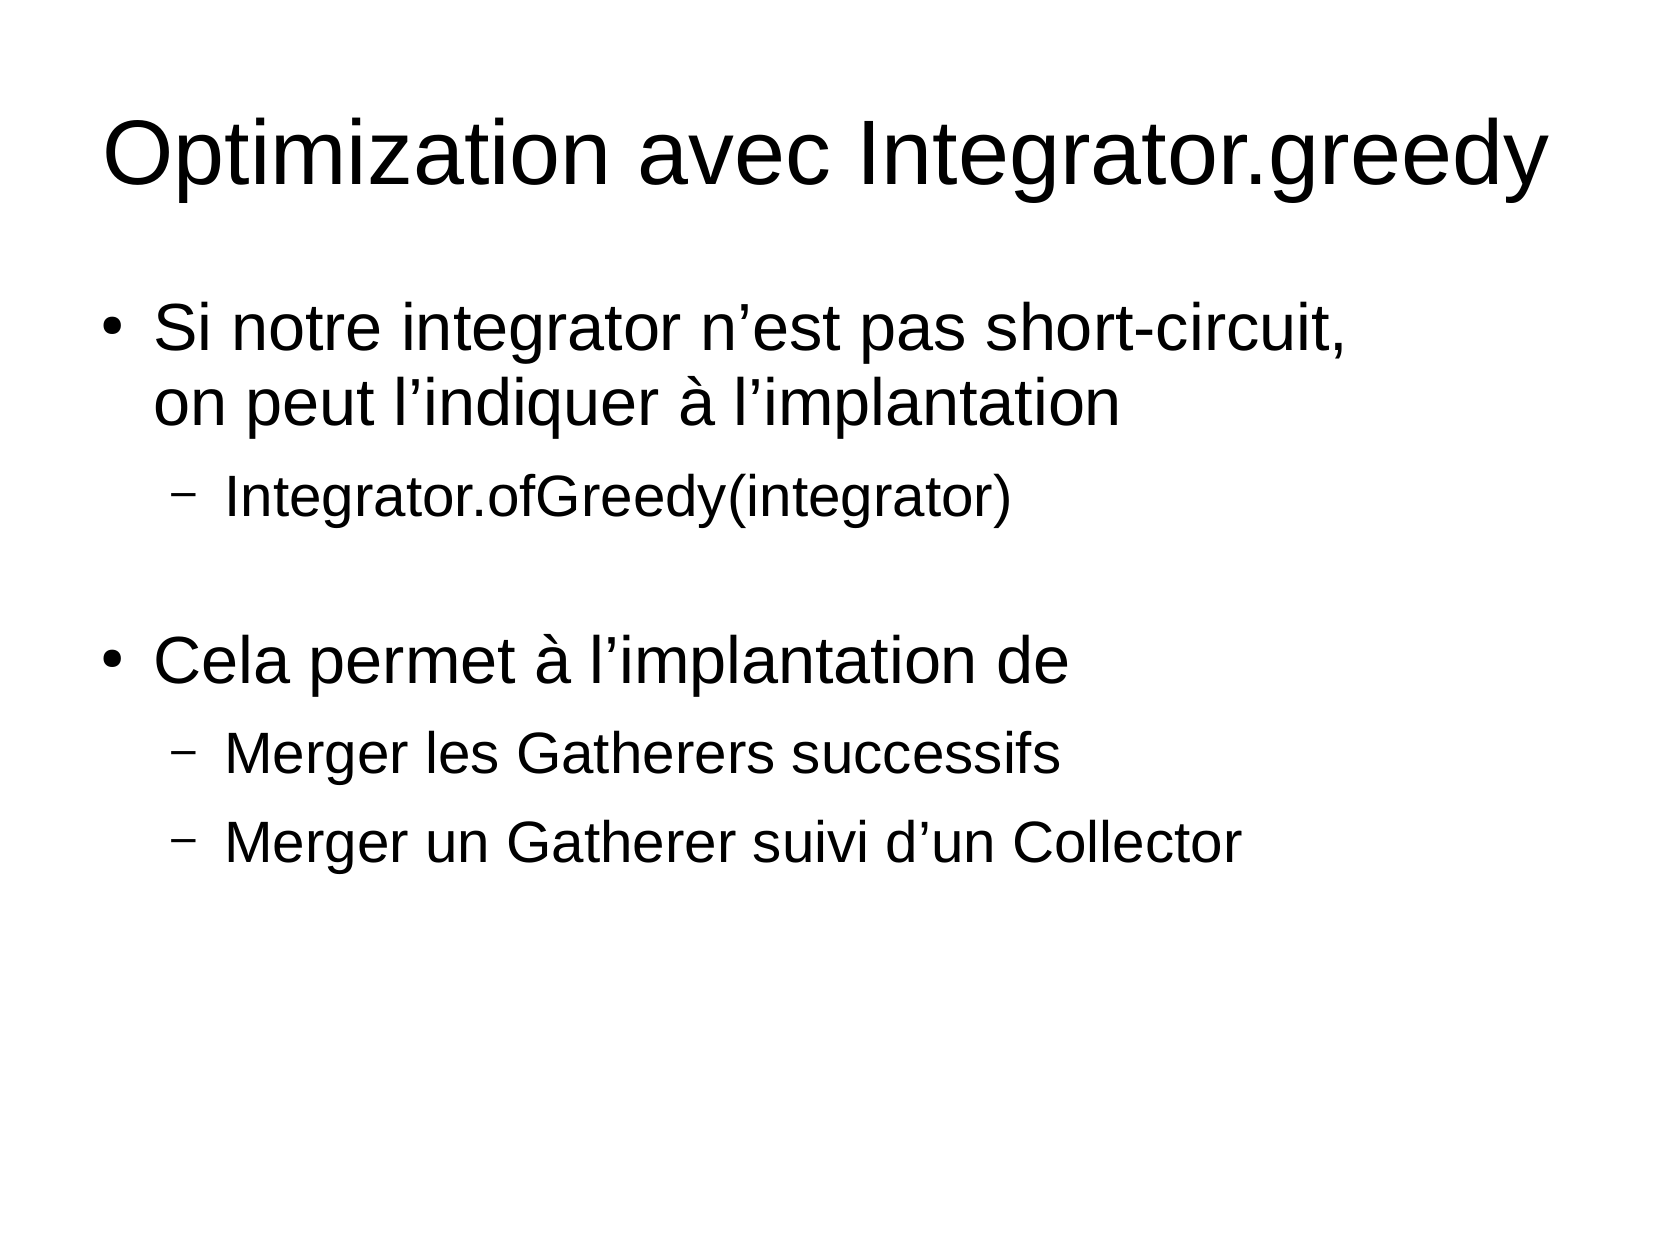

# Optimization avec Integrator.greedy
Si notre integrator n’est pas short-circuit,
on peut l’indiquer à l’implantation
Integrator.ofGreedy(integrator)
Cela permet à l’implantation de
Merger les Gatherers successifs
Merger un Gatherer suivi d’un Collector